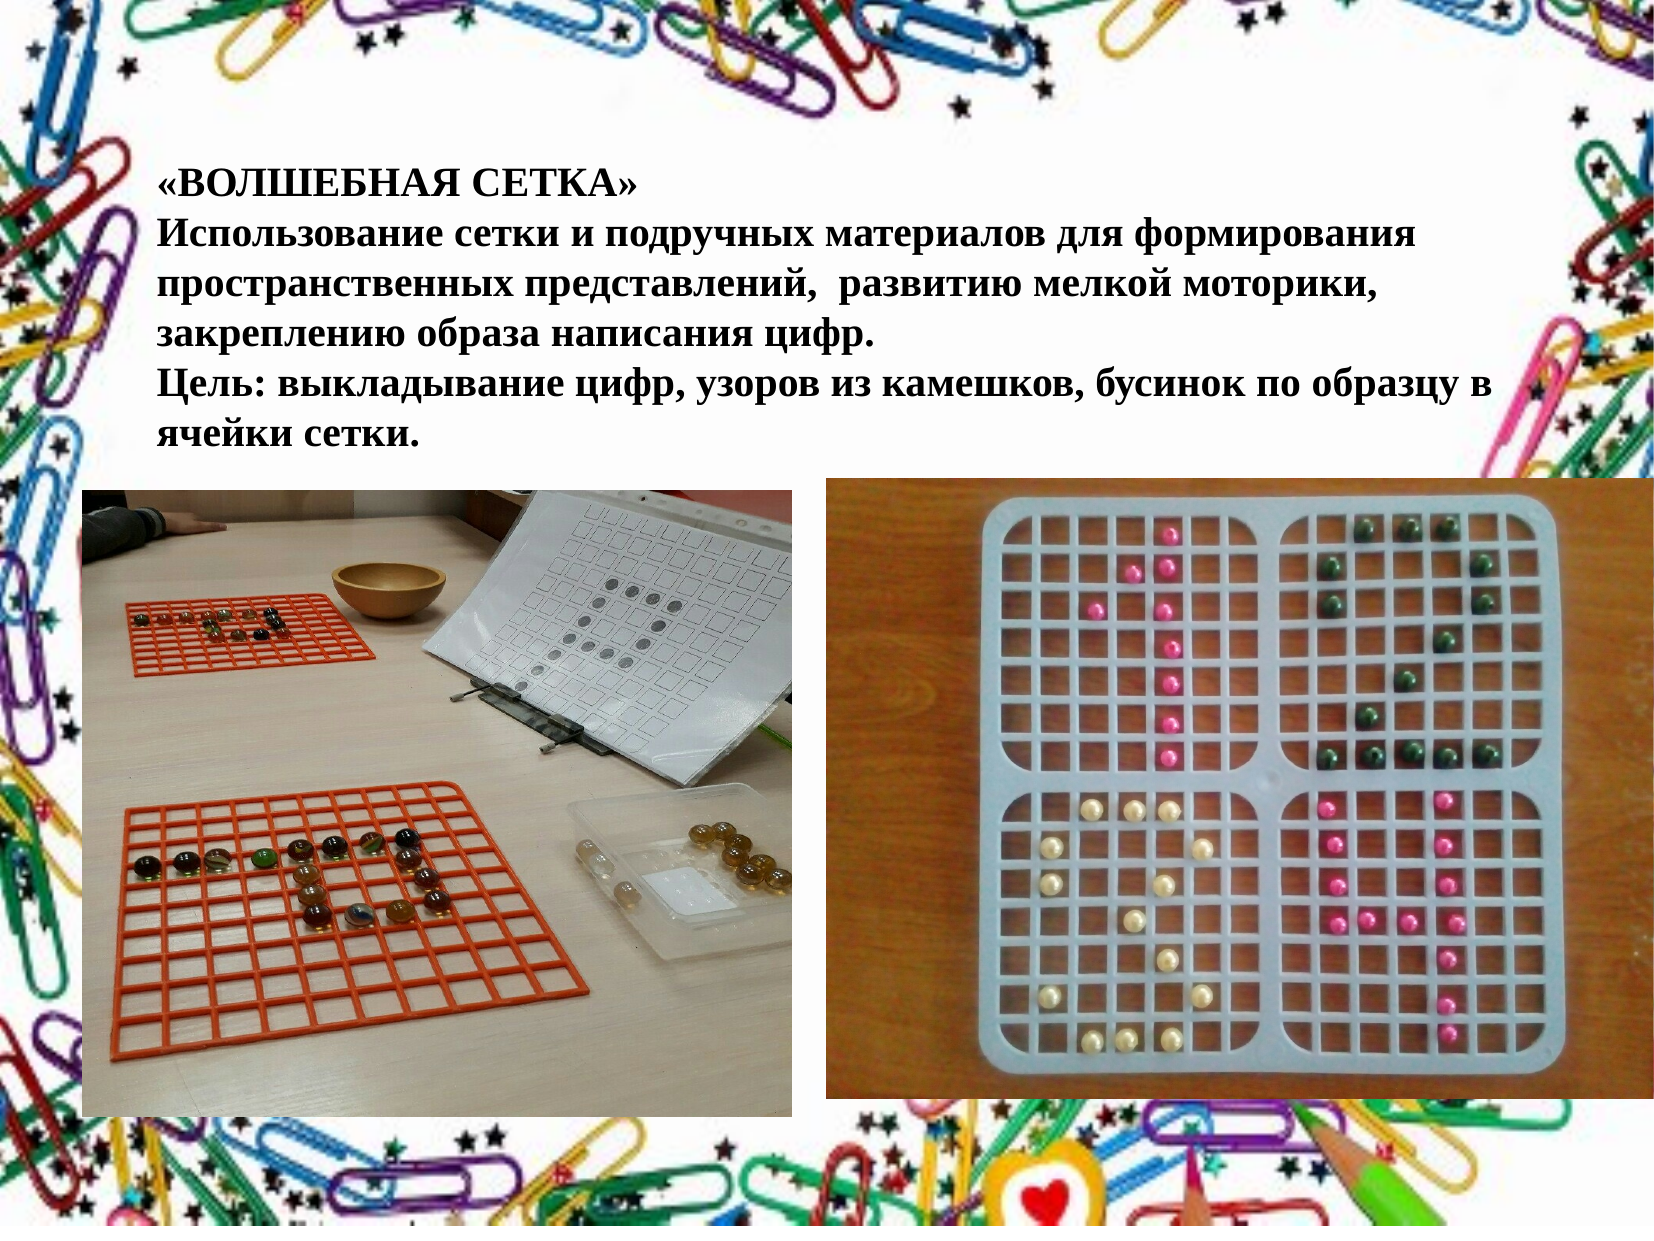

#
«ВОЛШЕБНАЯ СЕТКА»
Использование сетки и подручных материалов для формирования пространственных представлений, развитию мелкой моторики, закреплению образа написания цифр.
Цель: выкладывание цифр, узоров из камешков, бусинок по образцу в ячейки сетки.